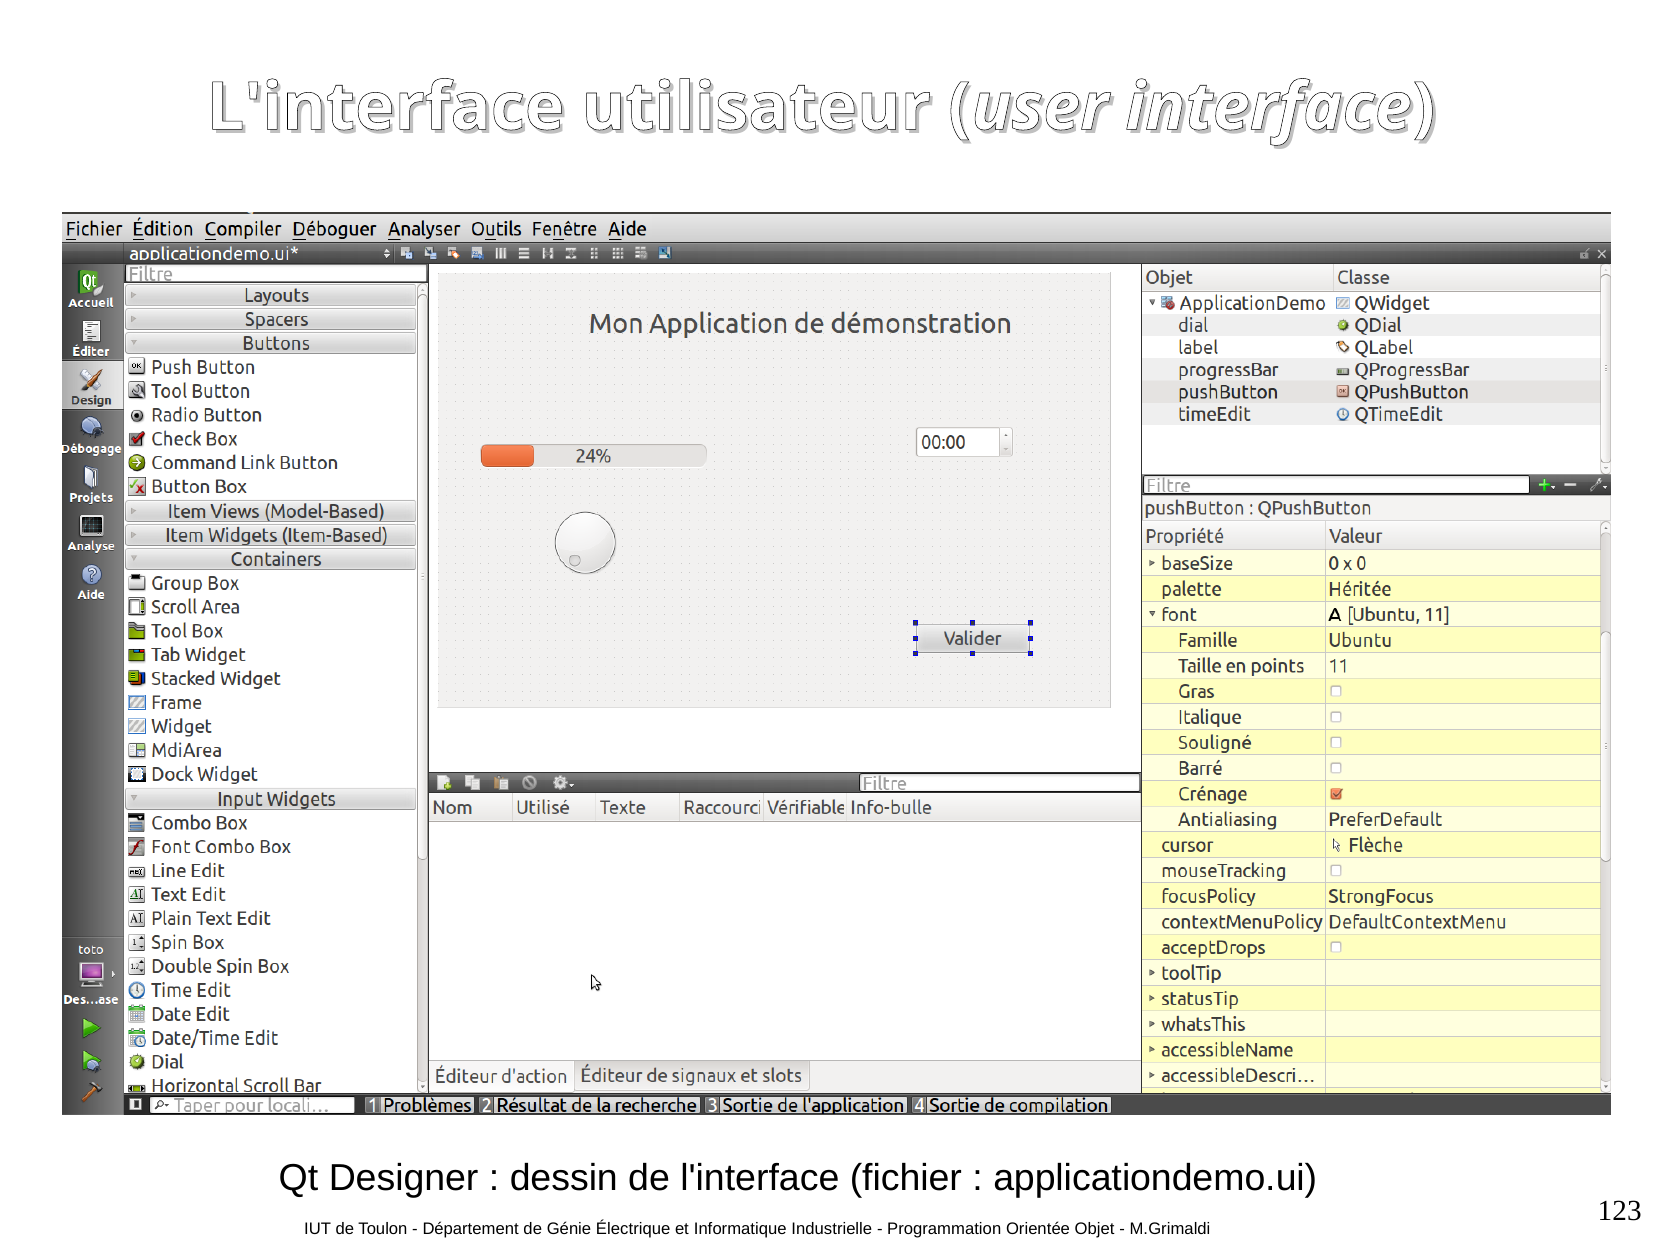

# L'interface utilisateur (user interface)
Qt Designer : dessin de l'interface (fichier : applicationdemo.ui)